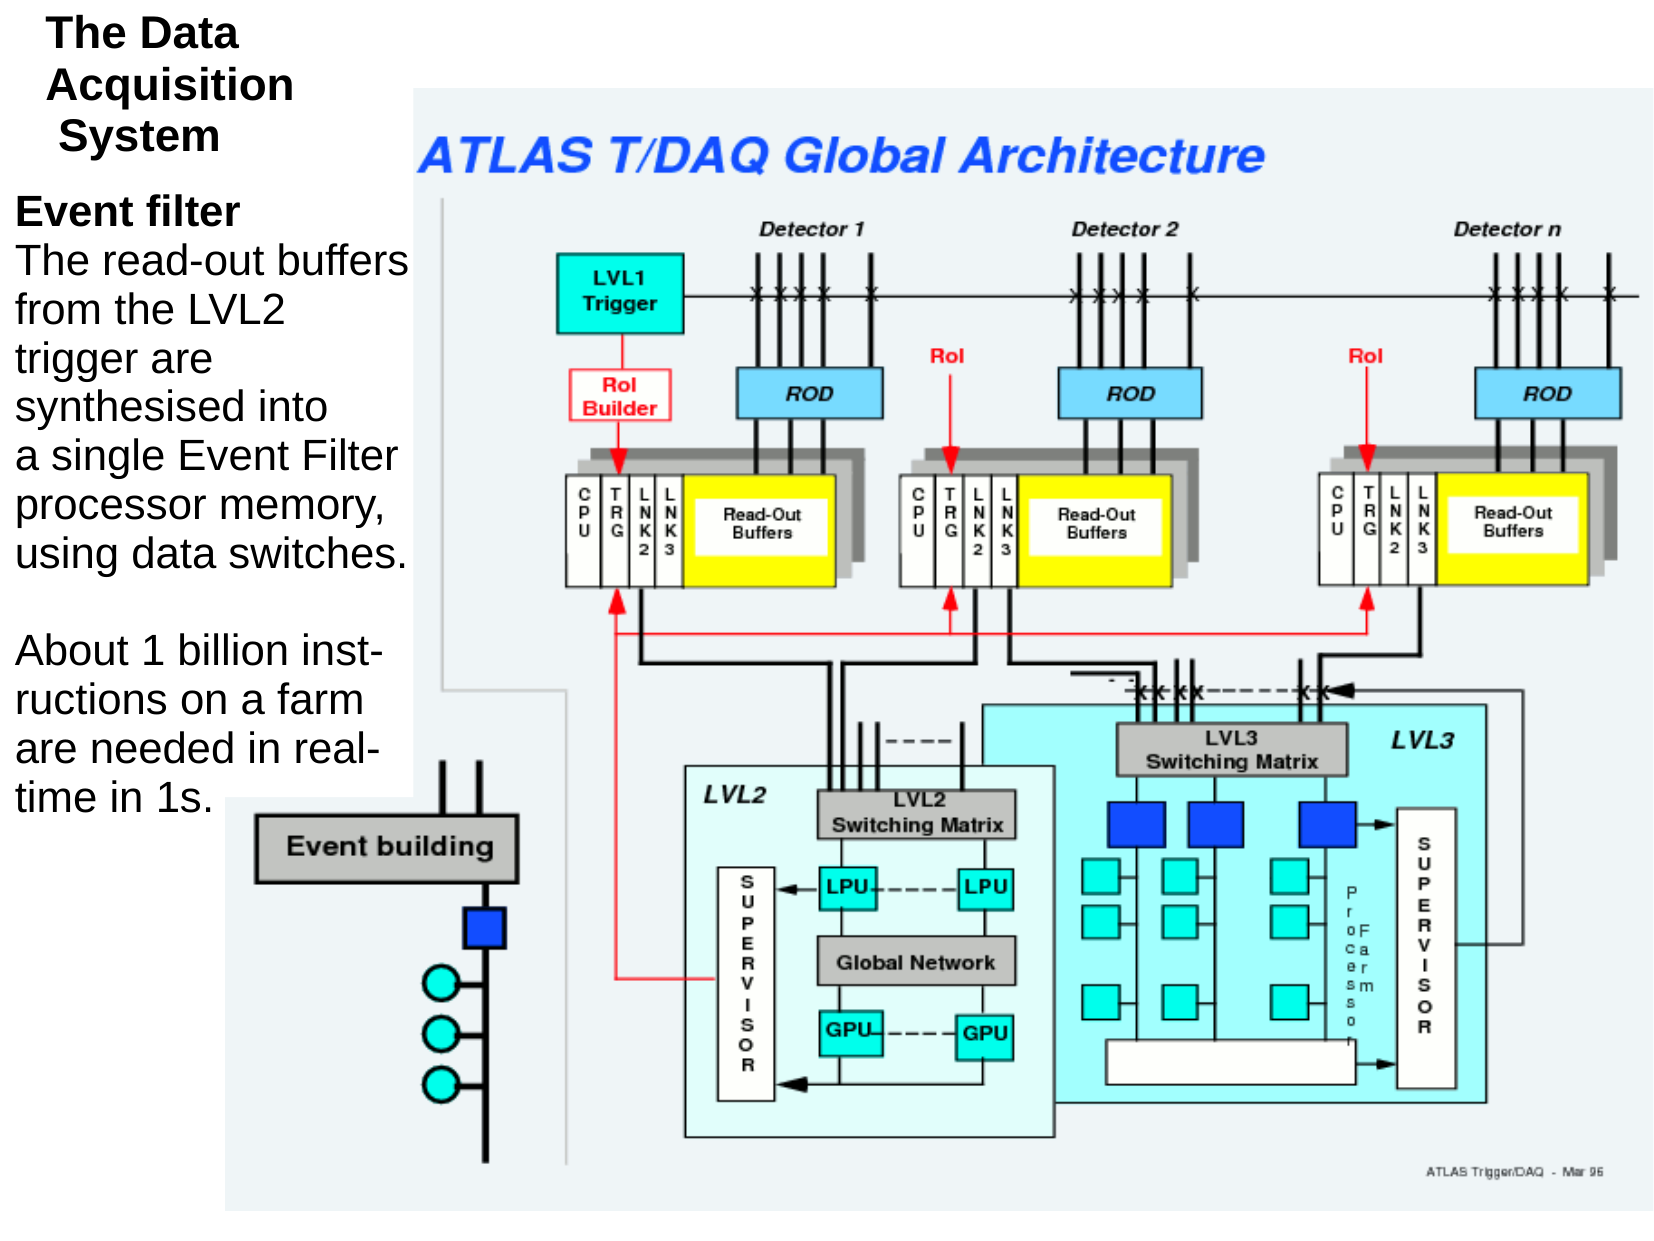

The Data
Acquisition
 System
Event filter
The read-out buffers
from the LVL2 trigger are synthesised into
a single Event Filter
processor memory,
using data switches.
About 1 billion inst-
ructions on a farm are needed in real-time in 1s.